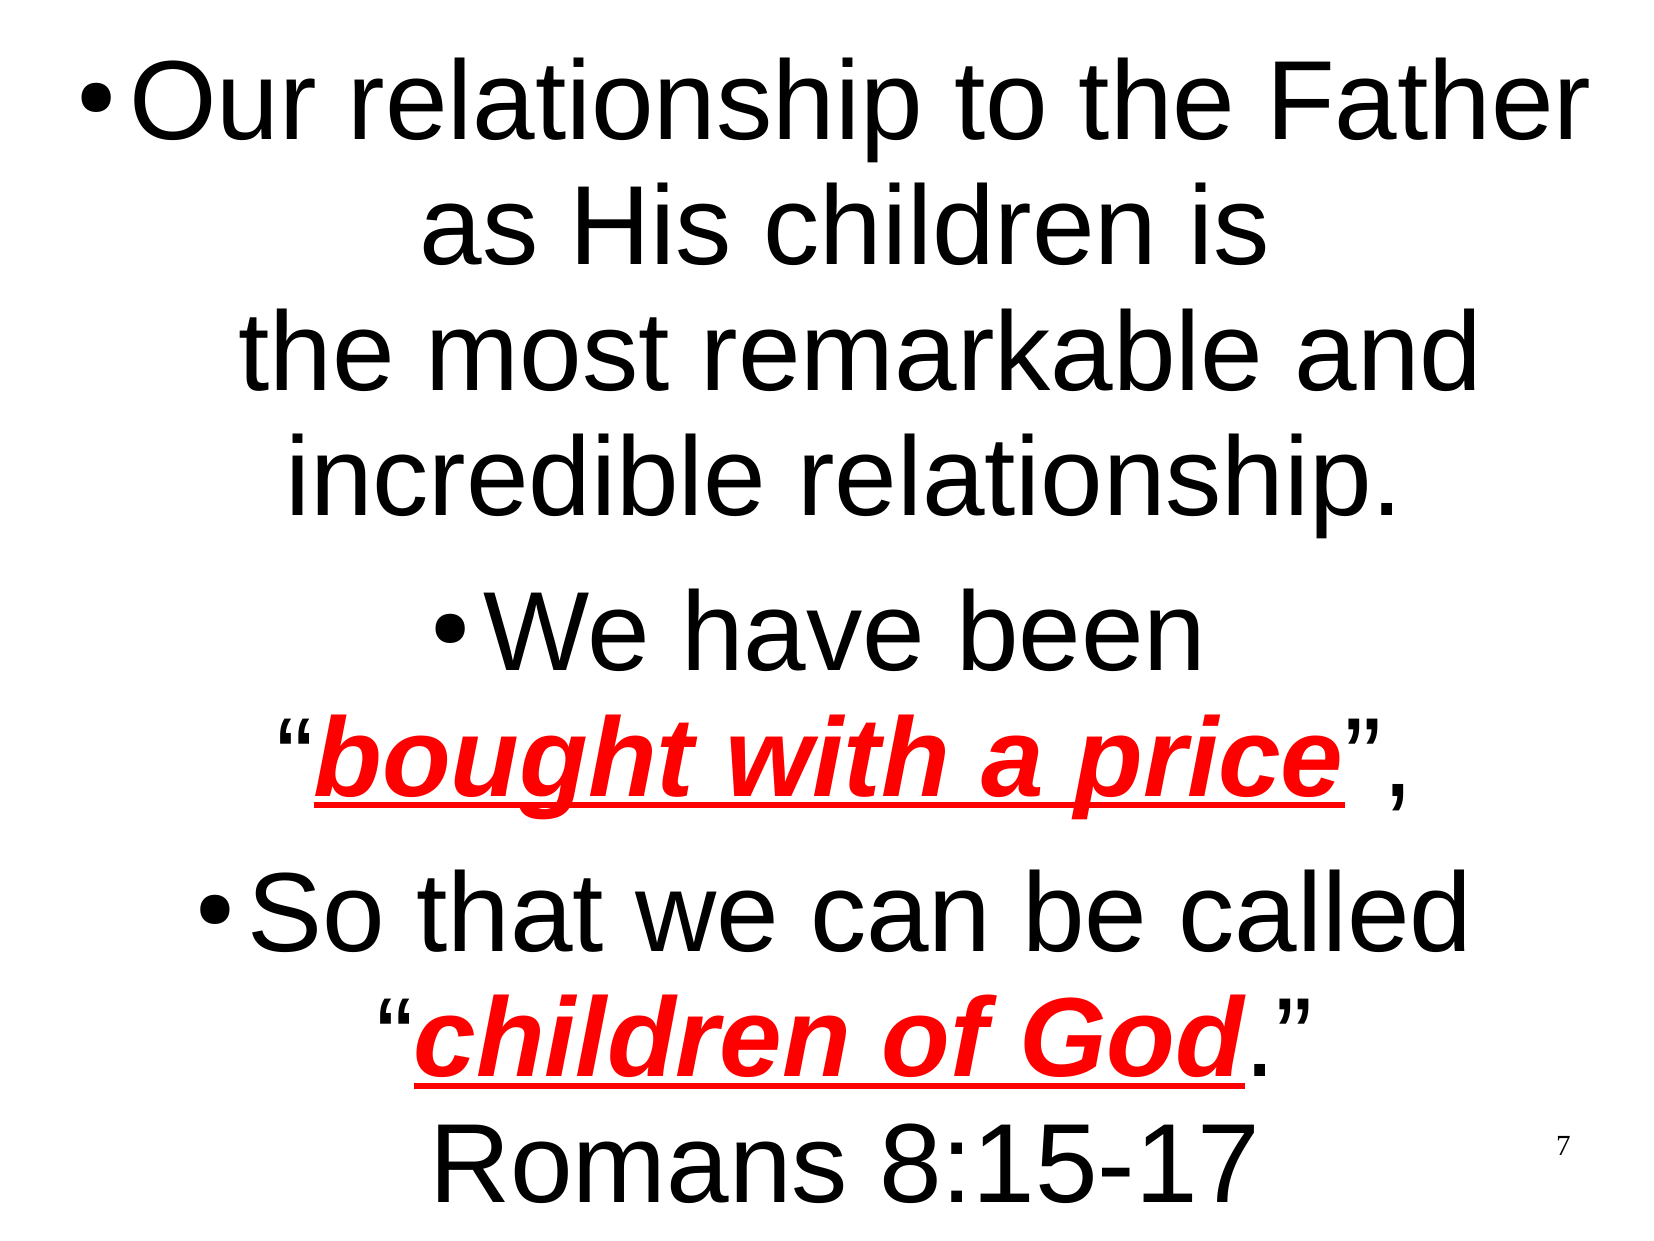

# Our relationship to the Father as His children is the most remarkable and incredible relationship.
We have been
“bought with a price”,
So that we can be called “children of God.” 
Romans 8:15-17
7